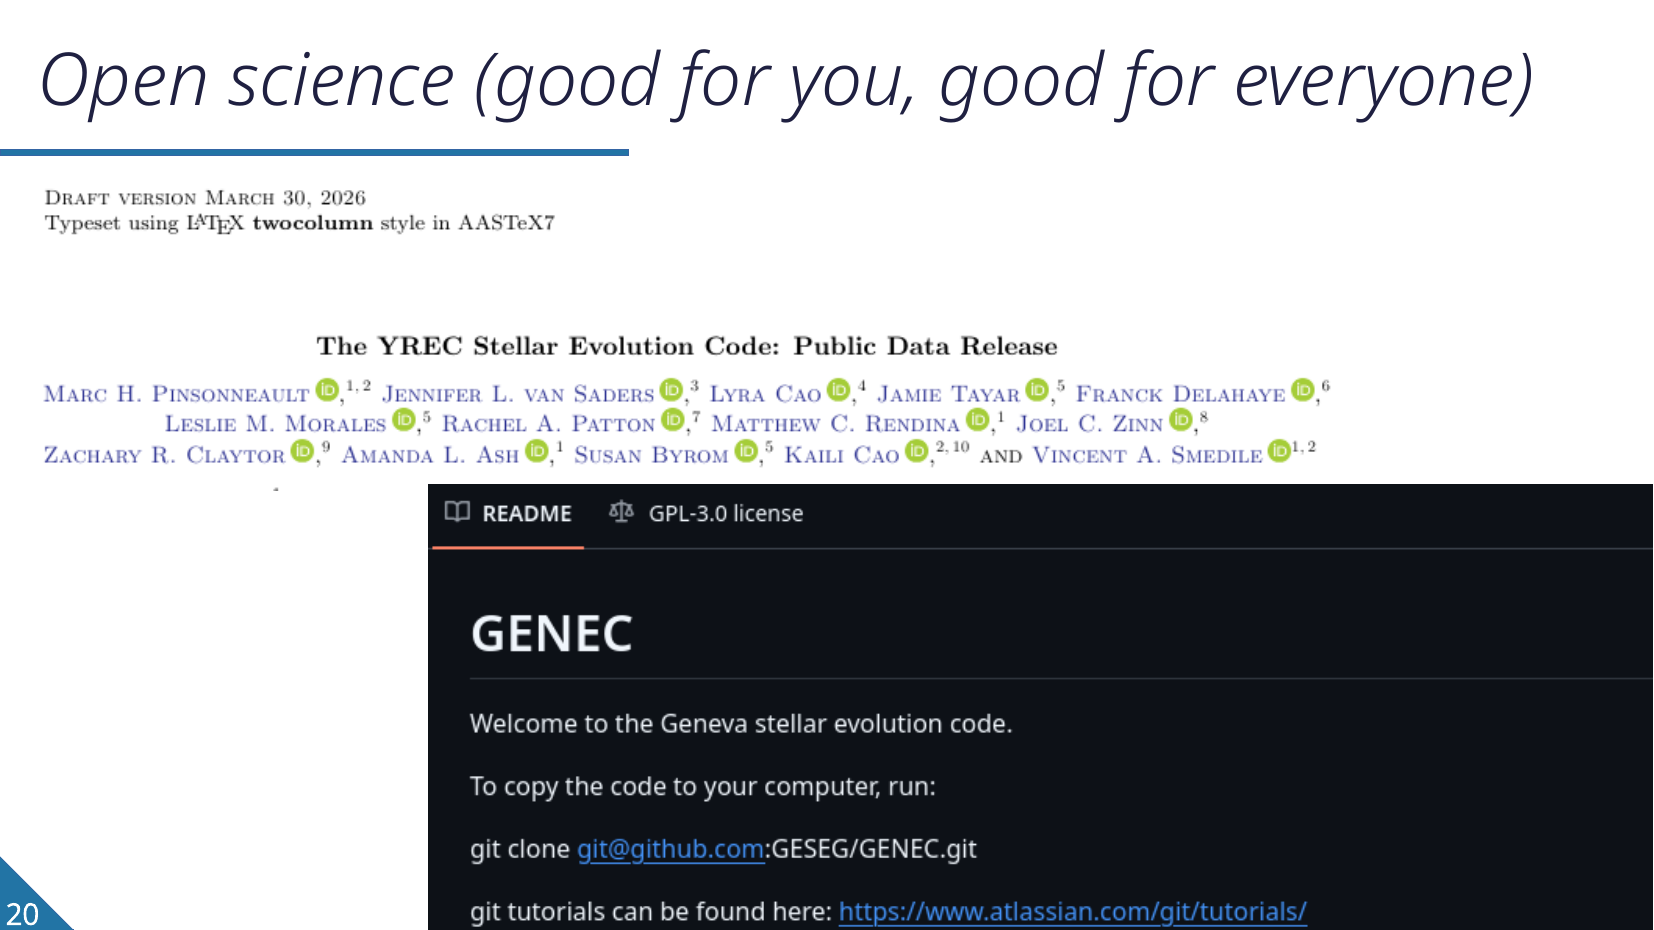

# Open science (good for you, good for everyone)
20